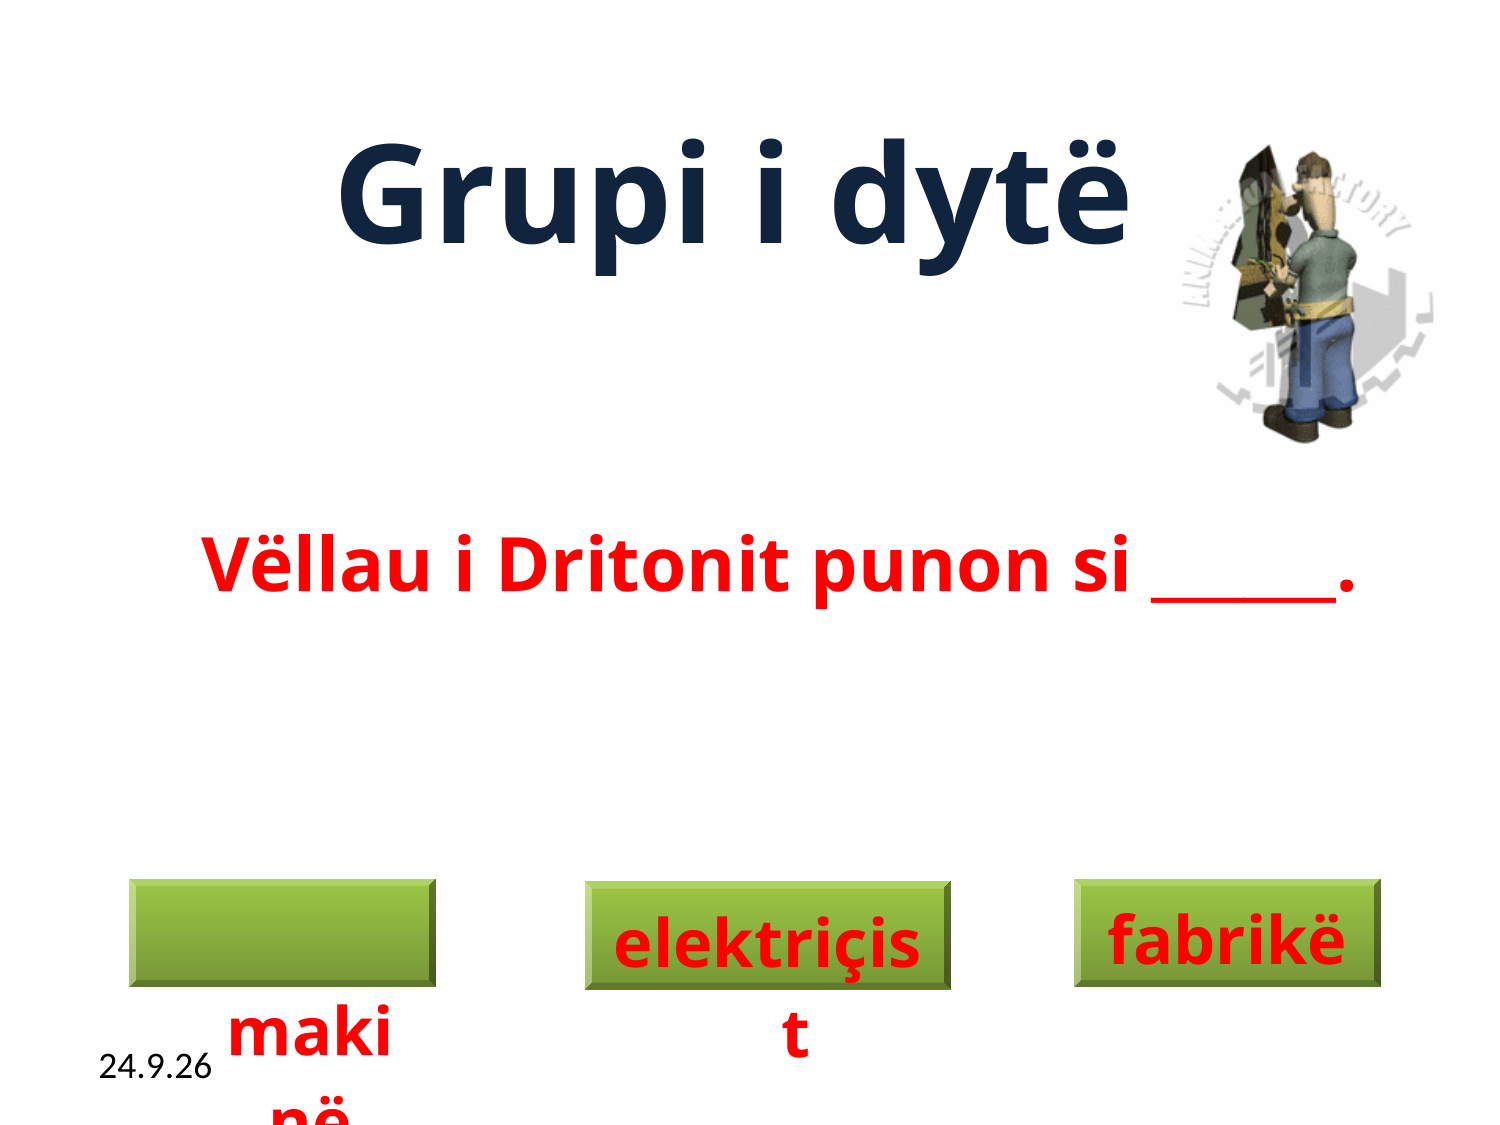

Grupi i dytë
Vëllau i Dritonit punon si ______.
 makinë
fabrikë
elektriçist